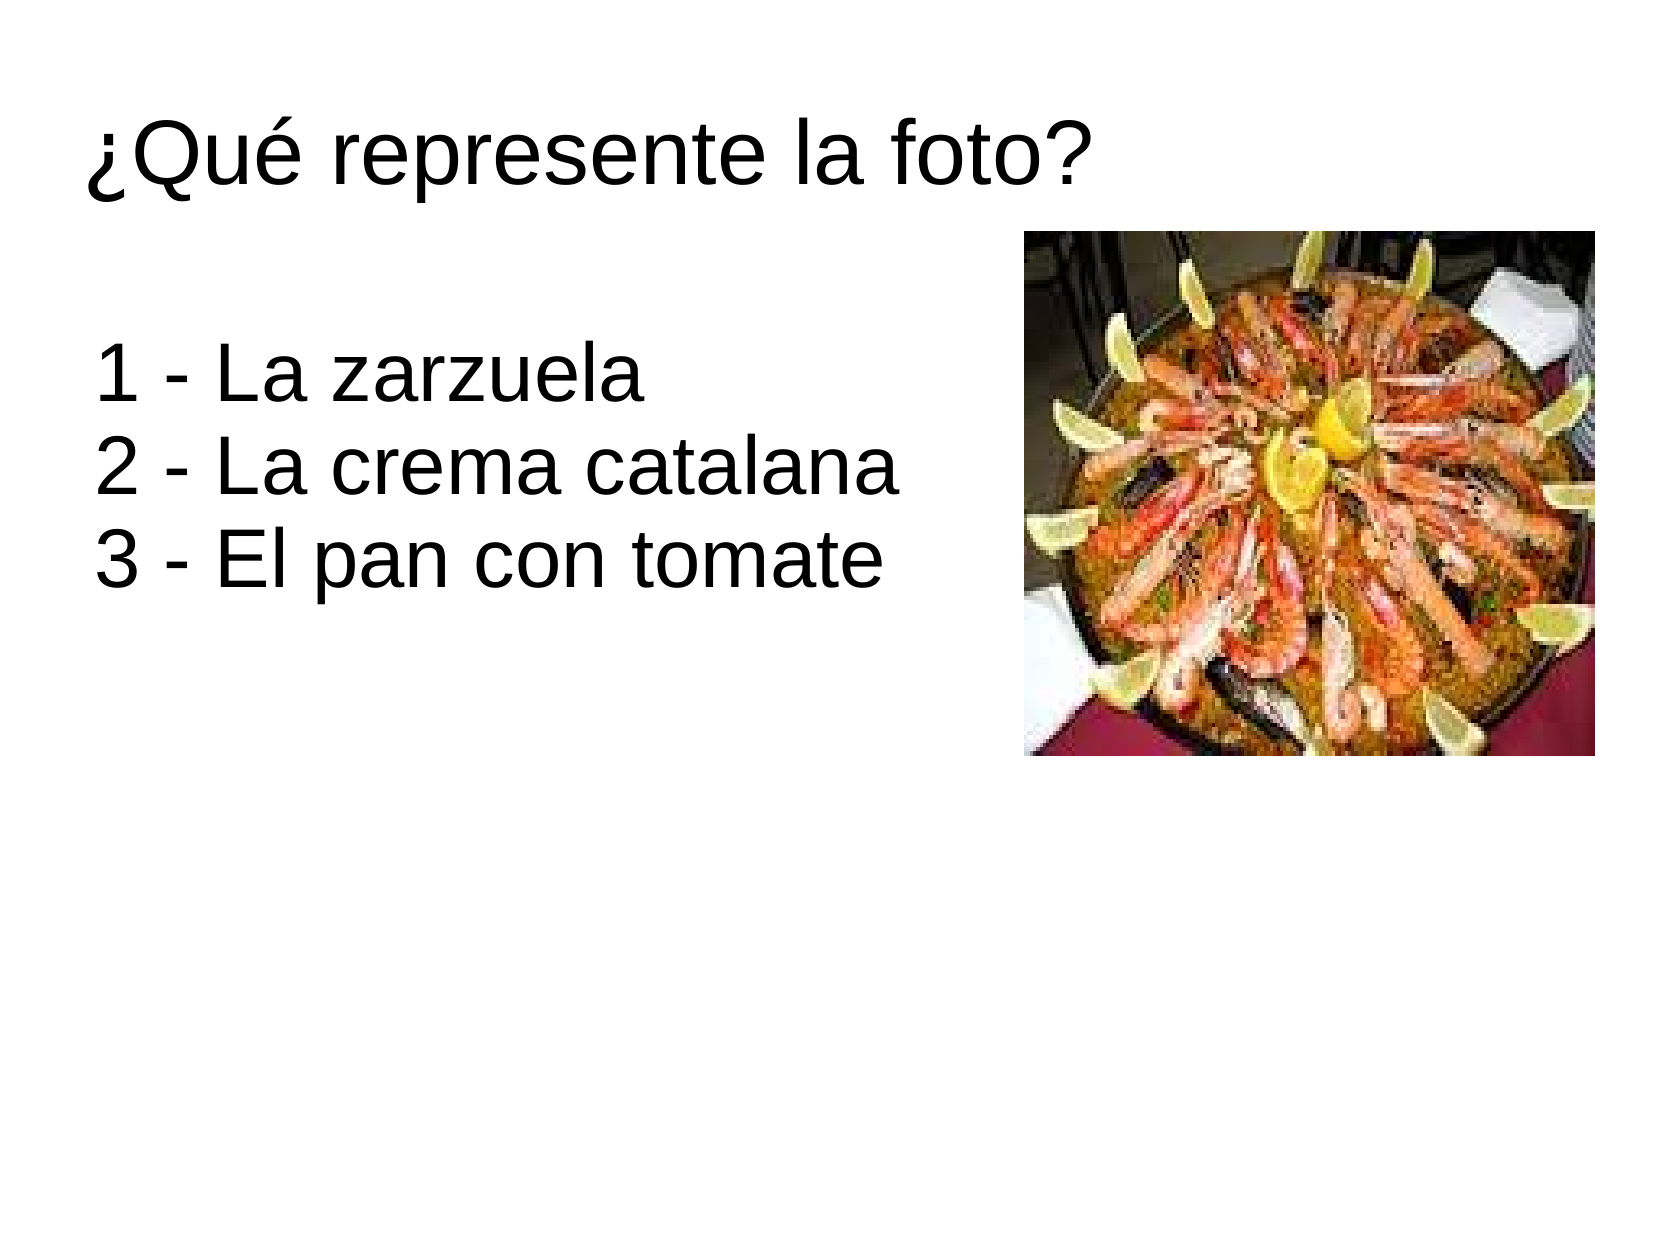

# ¿Qué represente la foto?
1 - La zarzuela
2 - La crema catalana
3 - El pan con tomate